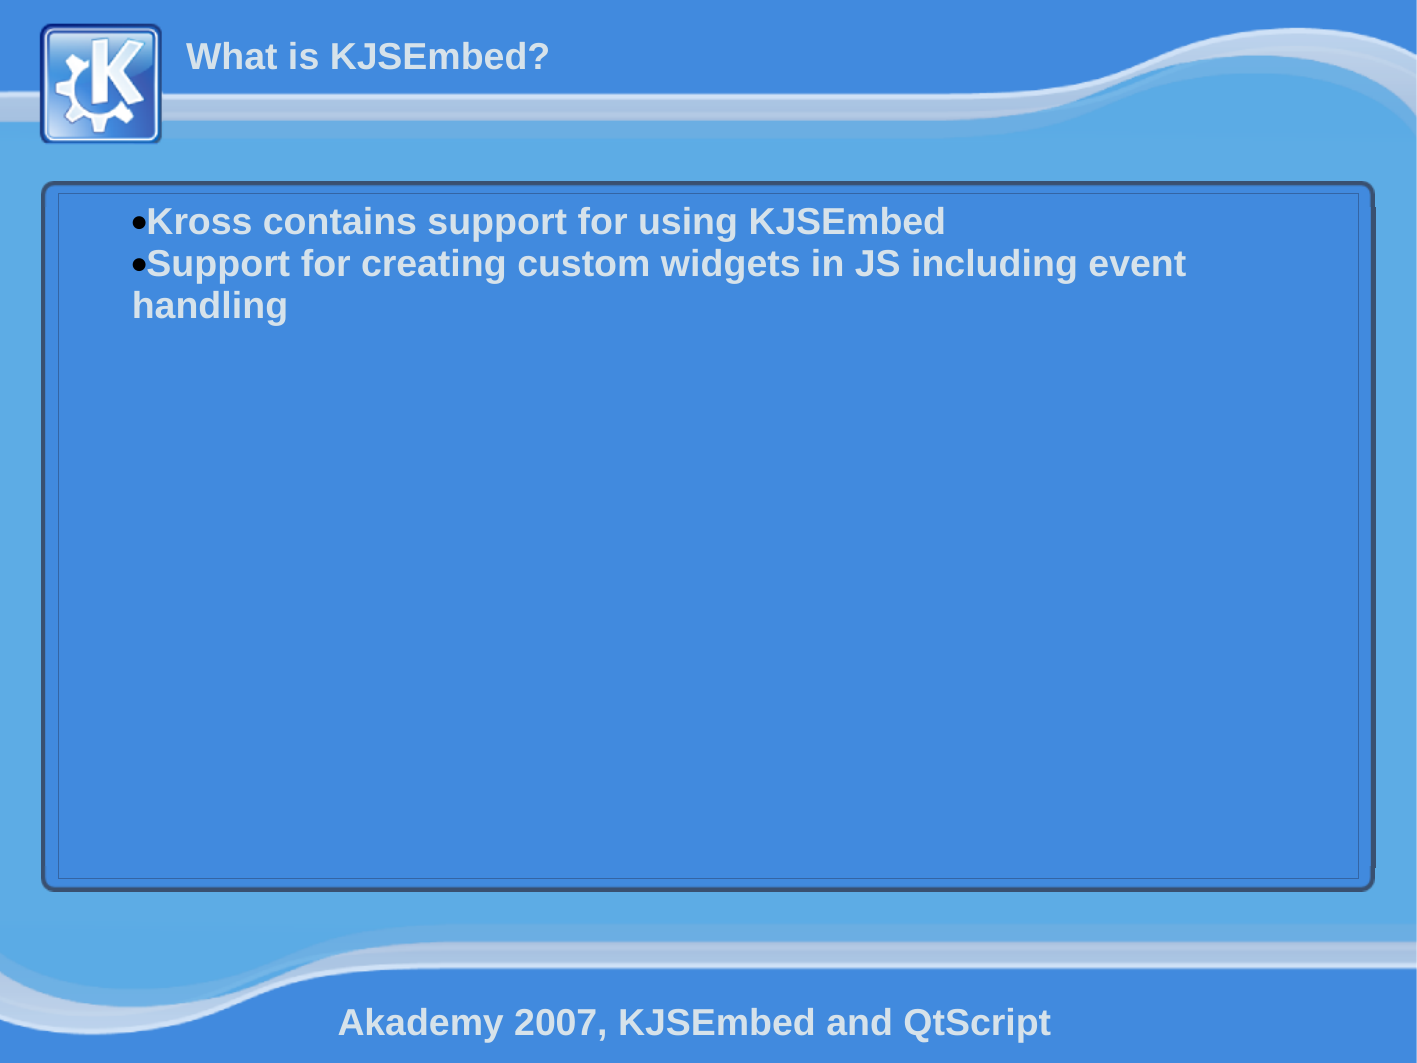

What is KJSEmbed?
Kross contains support for using KJSEmbed
Support for creating custom widgets in JS including event handling